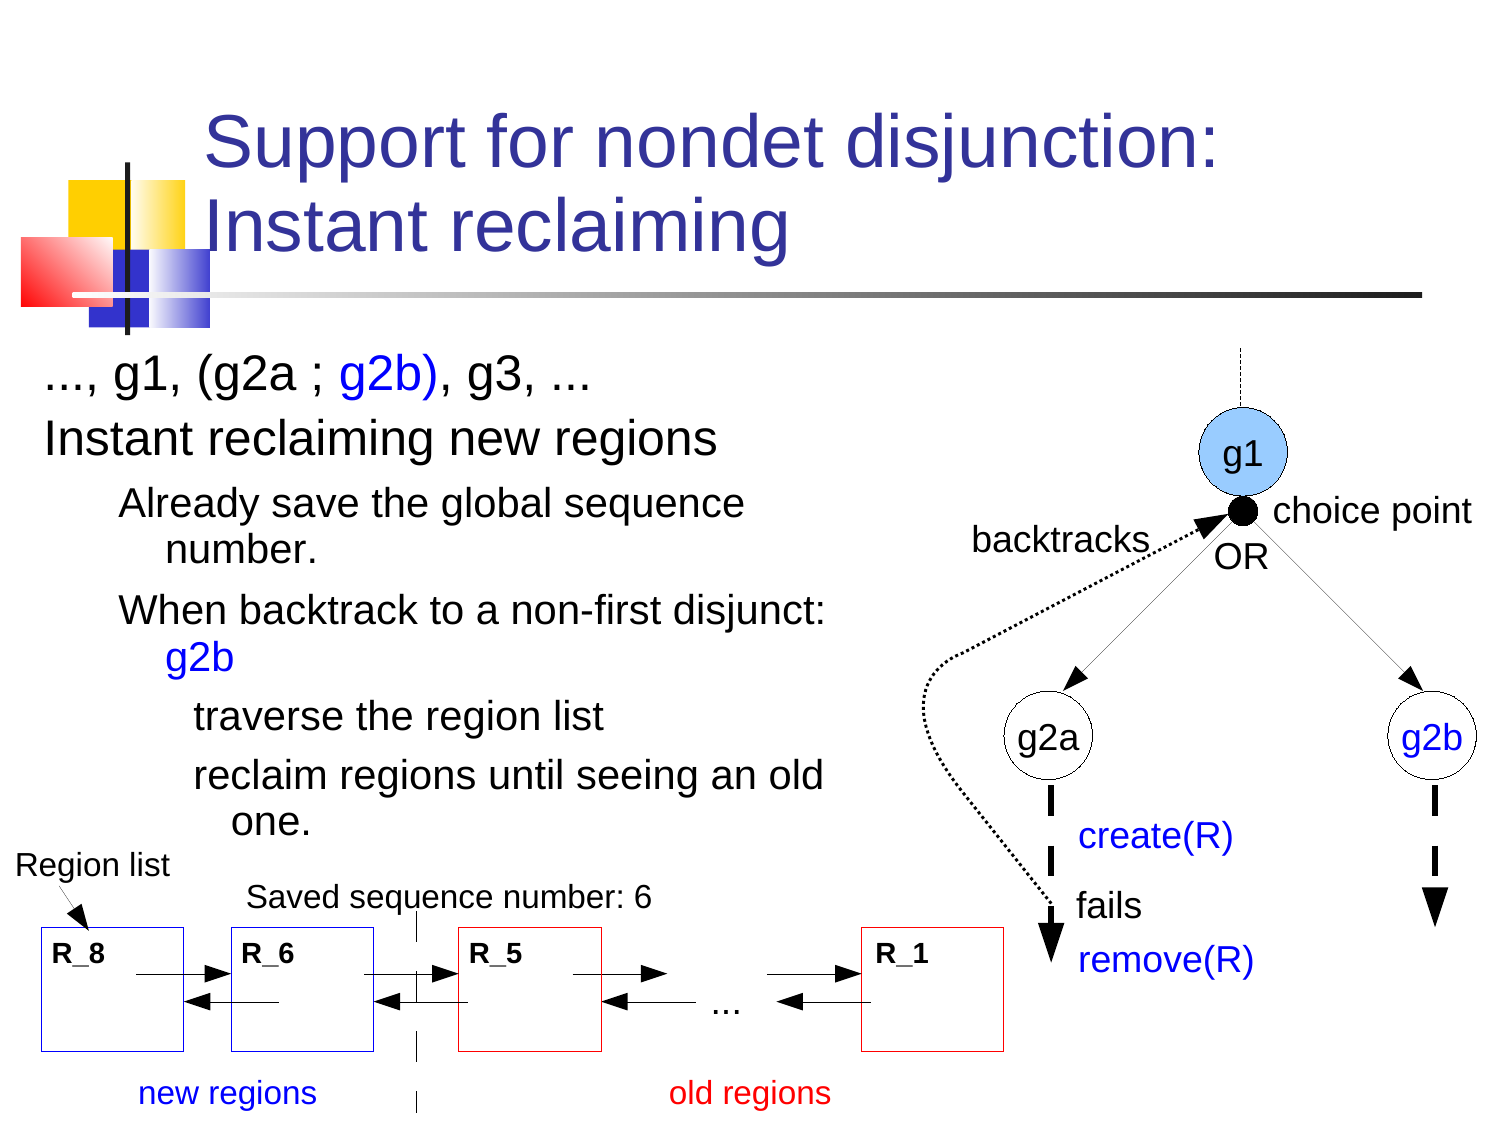

# Support for nondet disjunction: Instant reclaiming
..., g1, (g2a ; g2b), g3, ...
Instant reclaiming new regions
Already save the global sequence number.
When backtrack to a non-first disjunct: g2b
traverse the region list
reclaim regions until seeing an old one.
g1
choice point
backtracks
OR
g2a
g2b
create(R)
Region list
Saved sequence number: 6
fails
R_8
R_6
R_5
R_1
remove(R)
...
new regions
old regions